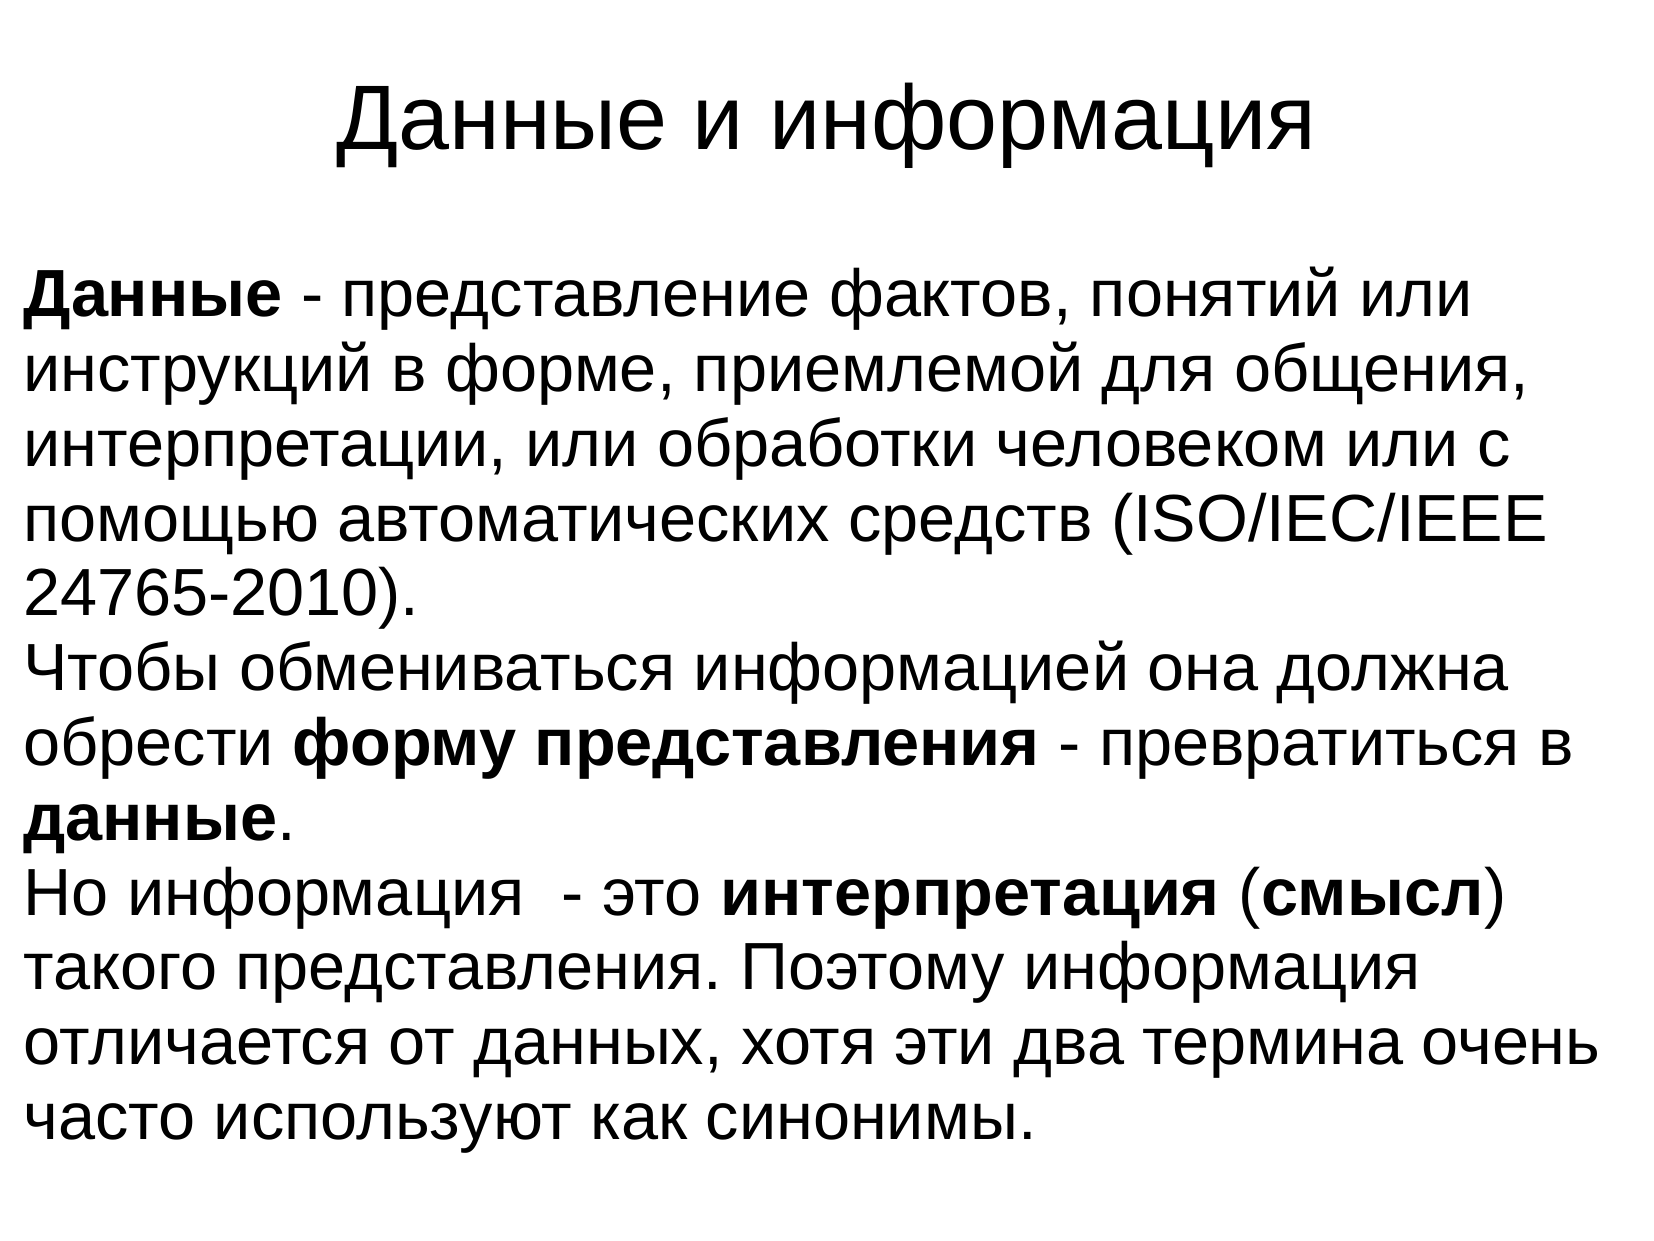

# Данные и информация
Данные - представление фактов, понятий или инструкций в форме, приемлемой для общения, интерпретации, или обработки человеком или с помощью автоматических средств (ISO/IEC/IEEE 24765-2010).
Чтобы обмениваться информацией она должна обрести форму представления - превратиться в данные.
Но информация - это интерпретация (смысл) такого представления. Поэтому информация отличается от данных, хотя эти два термина очень часто используют как синонимы.